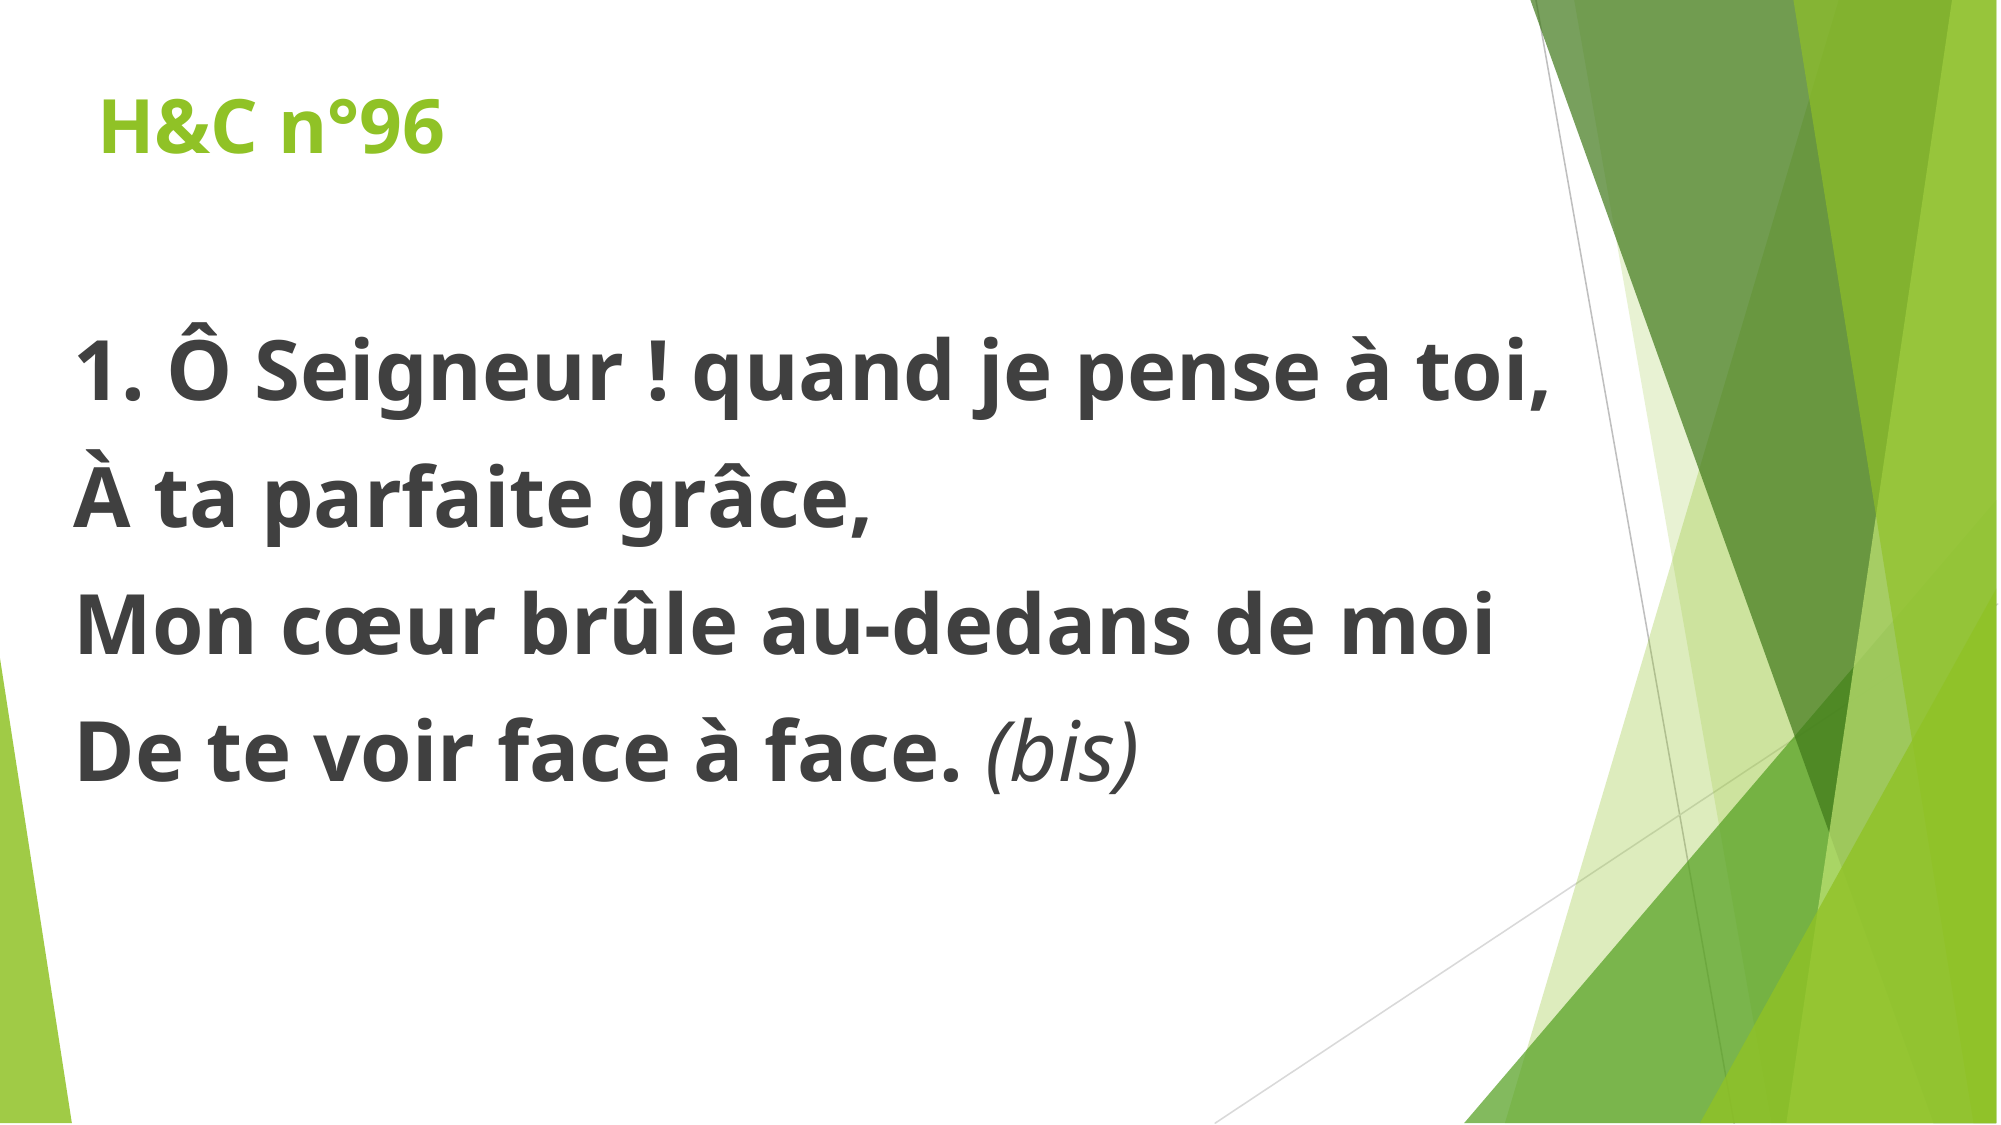

H&C n°96
1. Ô Seigneur ! quand je pense à toi,
À ta parfaite grâce,
Mon cœur brûle au-dedans de moi
De te voir face à face. (bis)